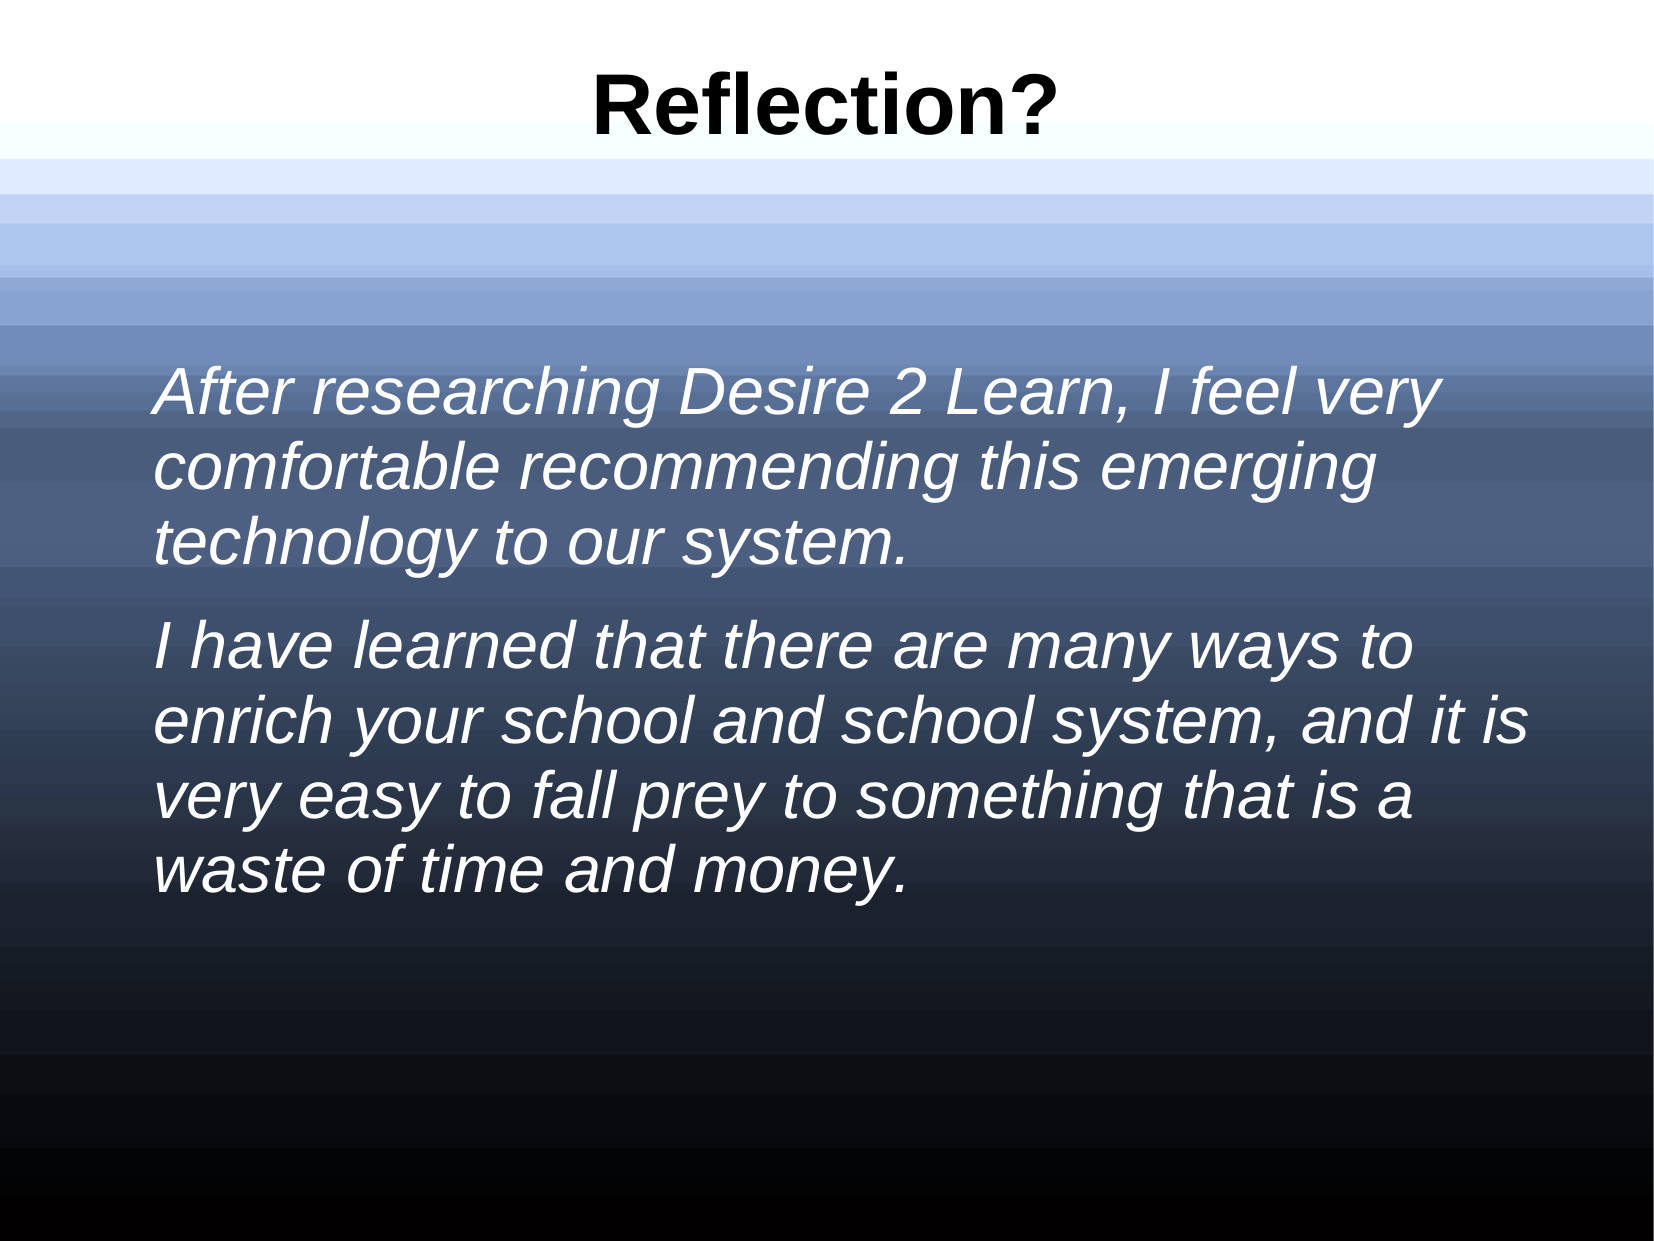

# Reflection?
After researching Desire 2 Learn, I feel very comfortable recommending this emerging technology to our system.
I have learned that there are many ways to enrich your school and school system, and it is very easy to fall prey to something that is a waste of time and money.